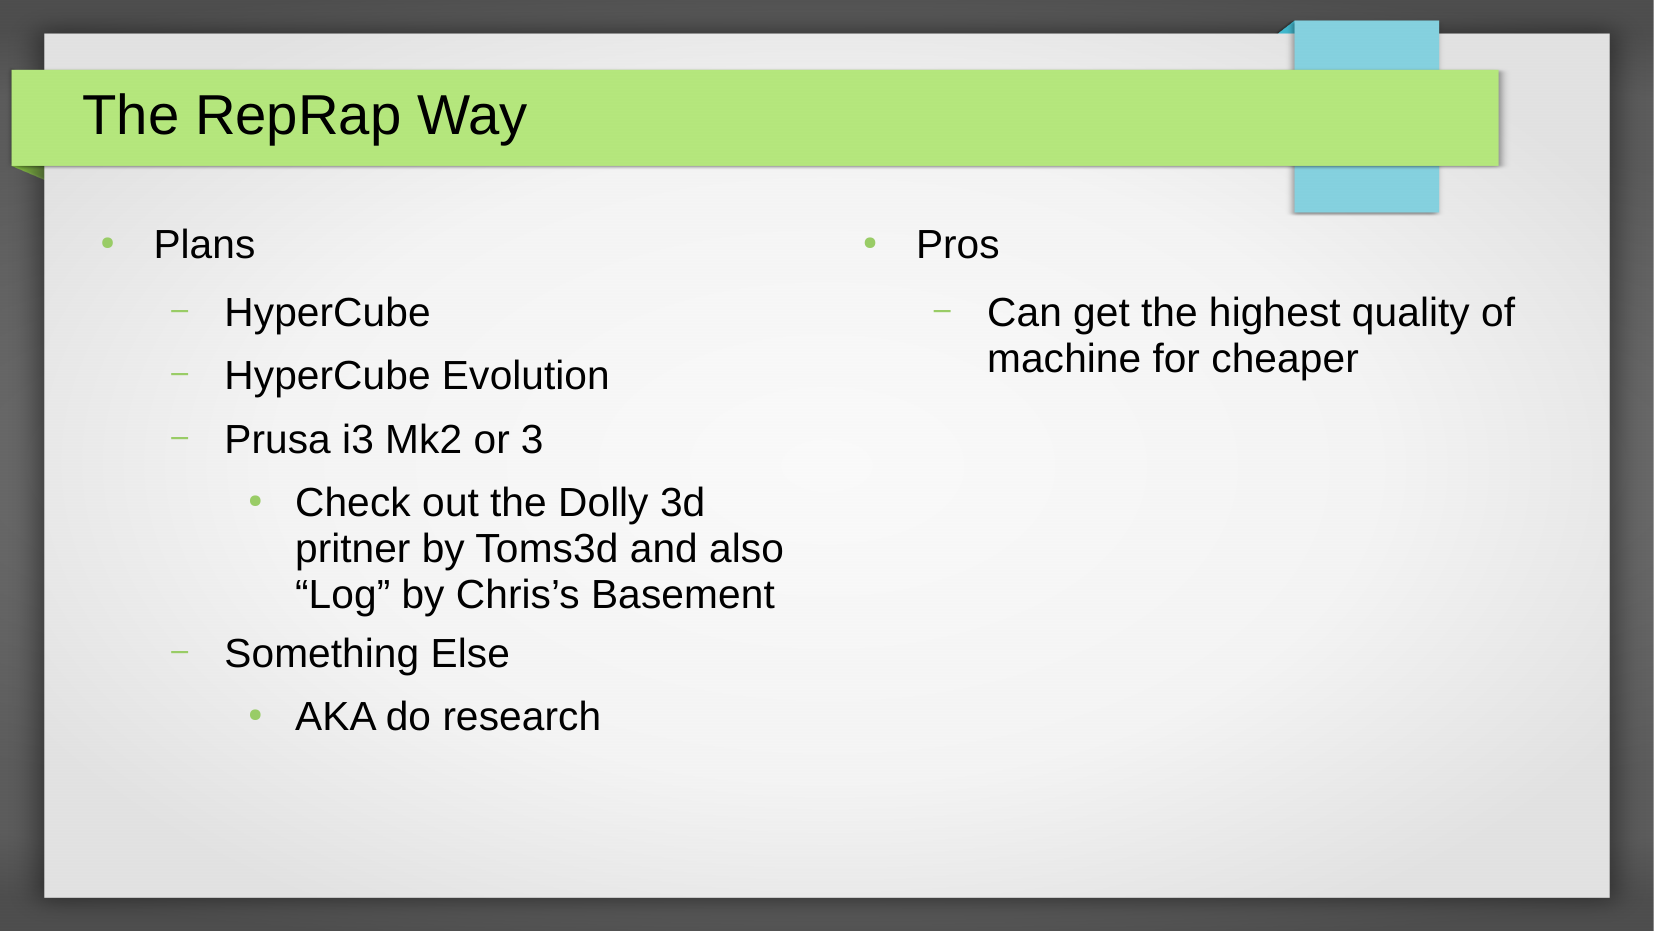

# The RepRap Way
Plans
HyperCube
HyperCube Evolution
Prusa i3 Mk2 or 3
Check out the Dolly 3d pritner by Toms3d and also “Log” by Chris’s Basement
Something Else
AKA do research
Pros
Can get the highest quality of machine for cheaper